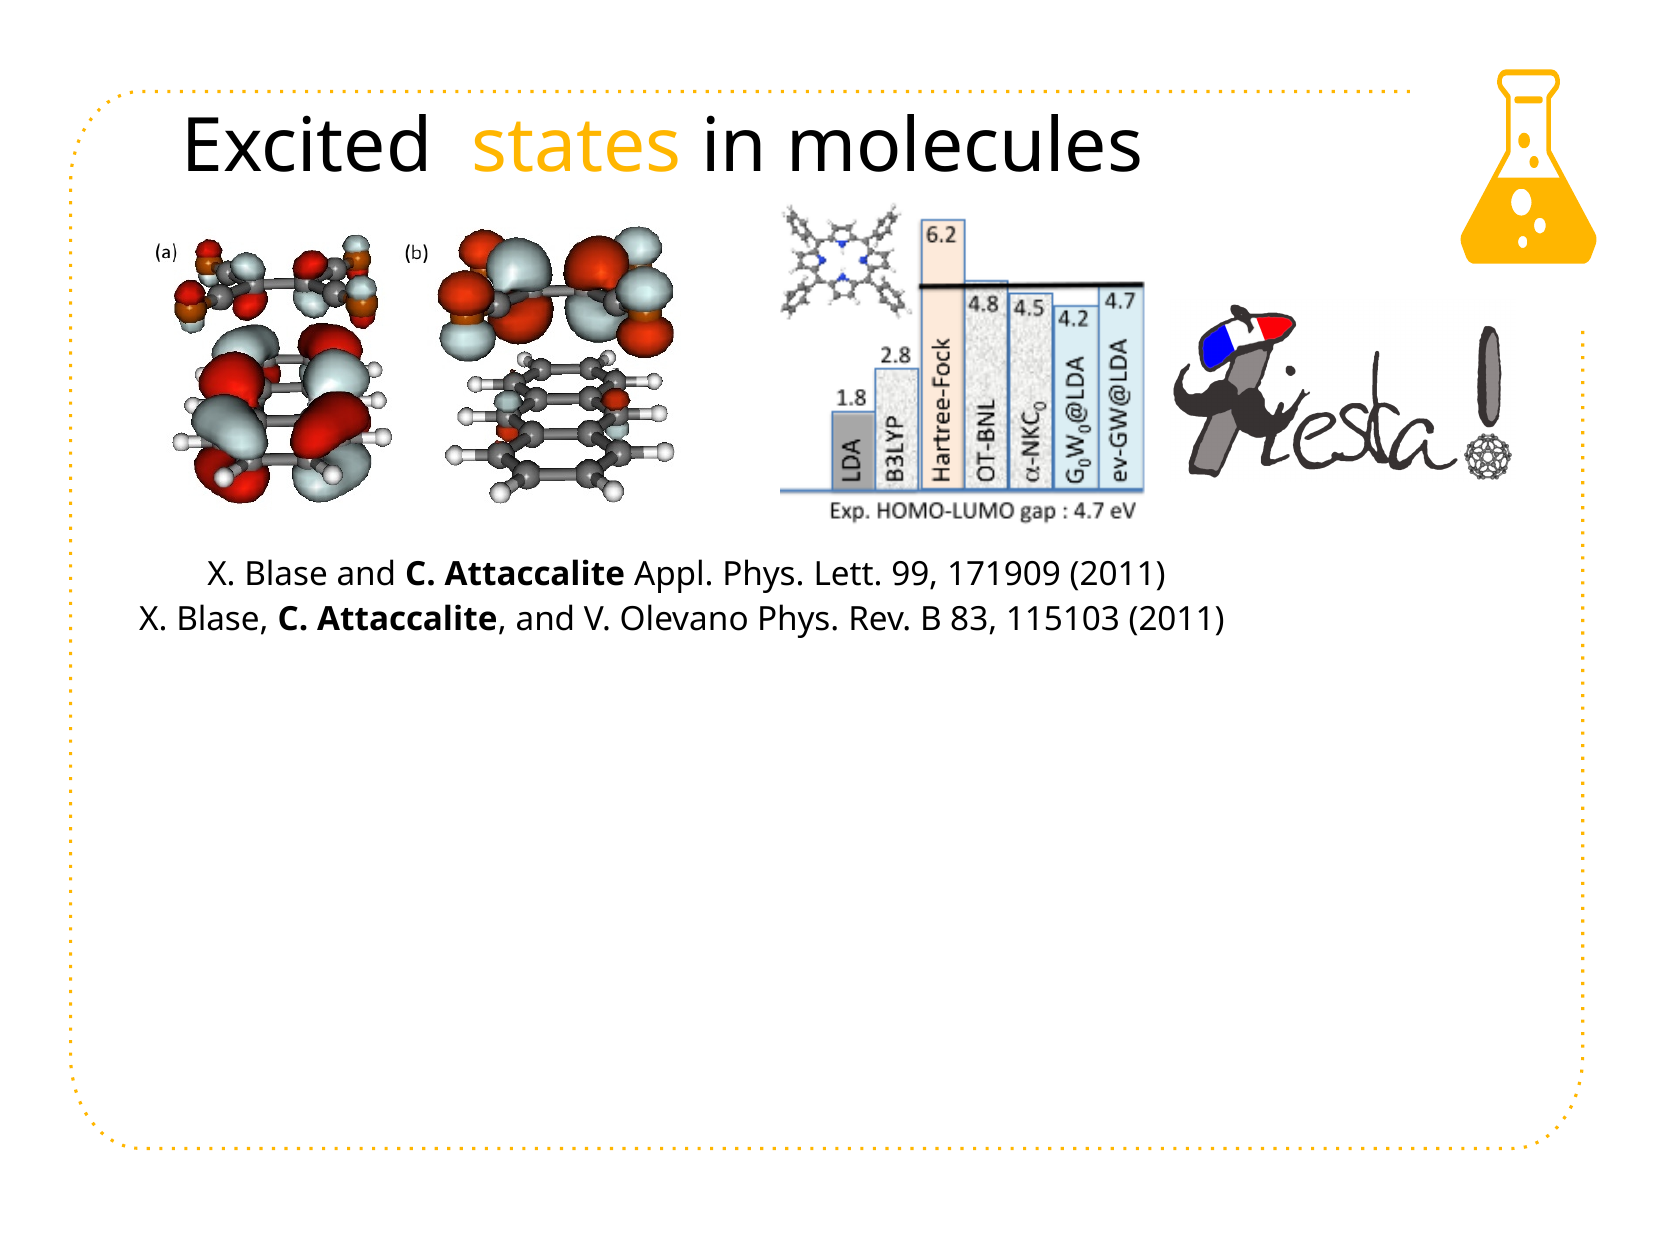

# Excited states in molecules
 X. Blase and C. Attaccalite Appl. Phys. Lett. 99, 171909 (2011)
X. Blase, C. Attaccalite, and V. Olevano Phys. Rev. B 83, 115103 (2011)